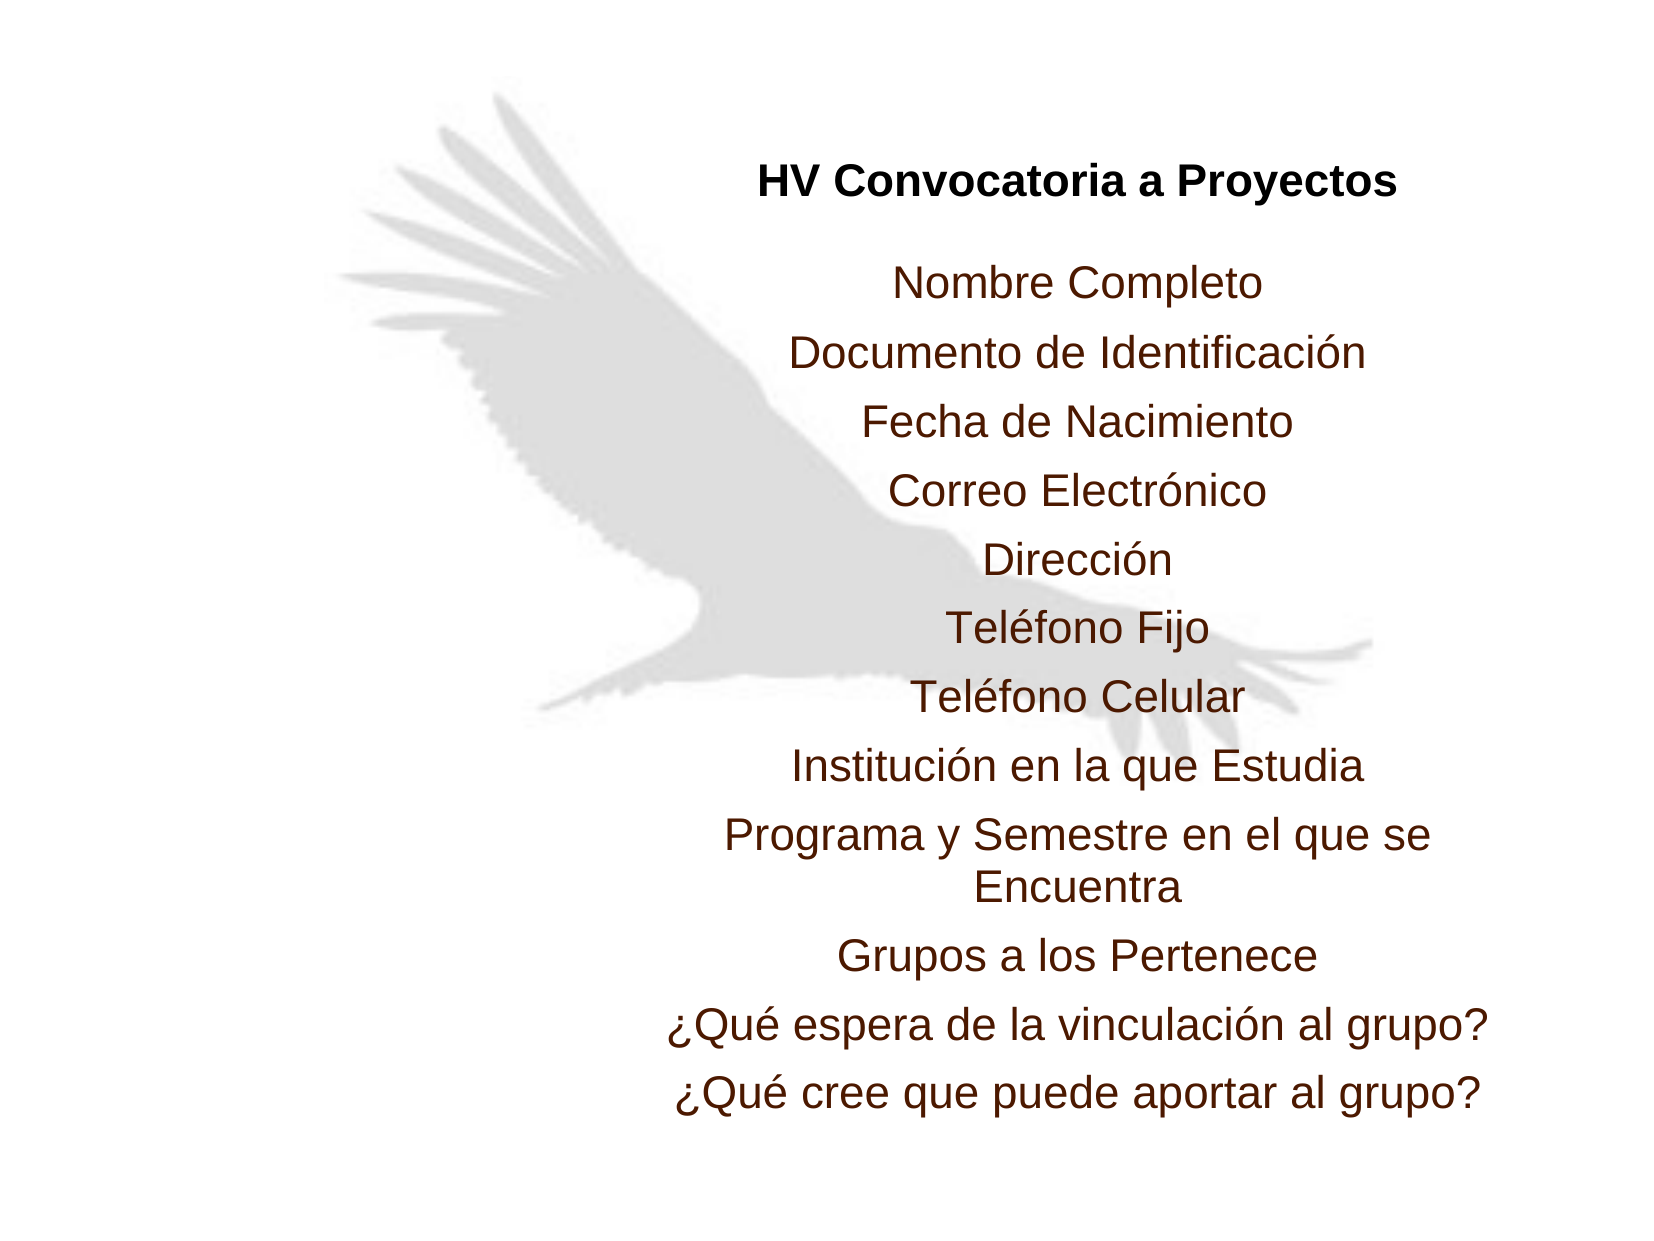

HV Convocatoria a Proyectos
Nombre Completo
Documento de Identificación
Fecha de Nacimiento
Correo Electrónico
Dirección
Teléfono Fijo
Teléfono Celular
Institución en la que Estudia
Programa y Semestre en el que se Encuentra
Grupos a los Pertenece
¿Qué espera de la vinculación al grupo?
¿Qué cree que puede aportar al grupo?